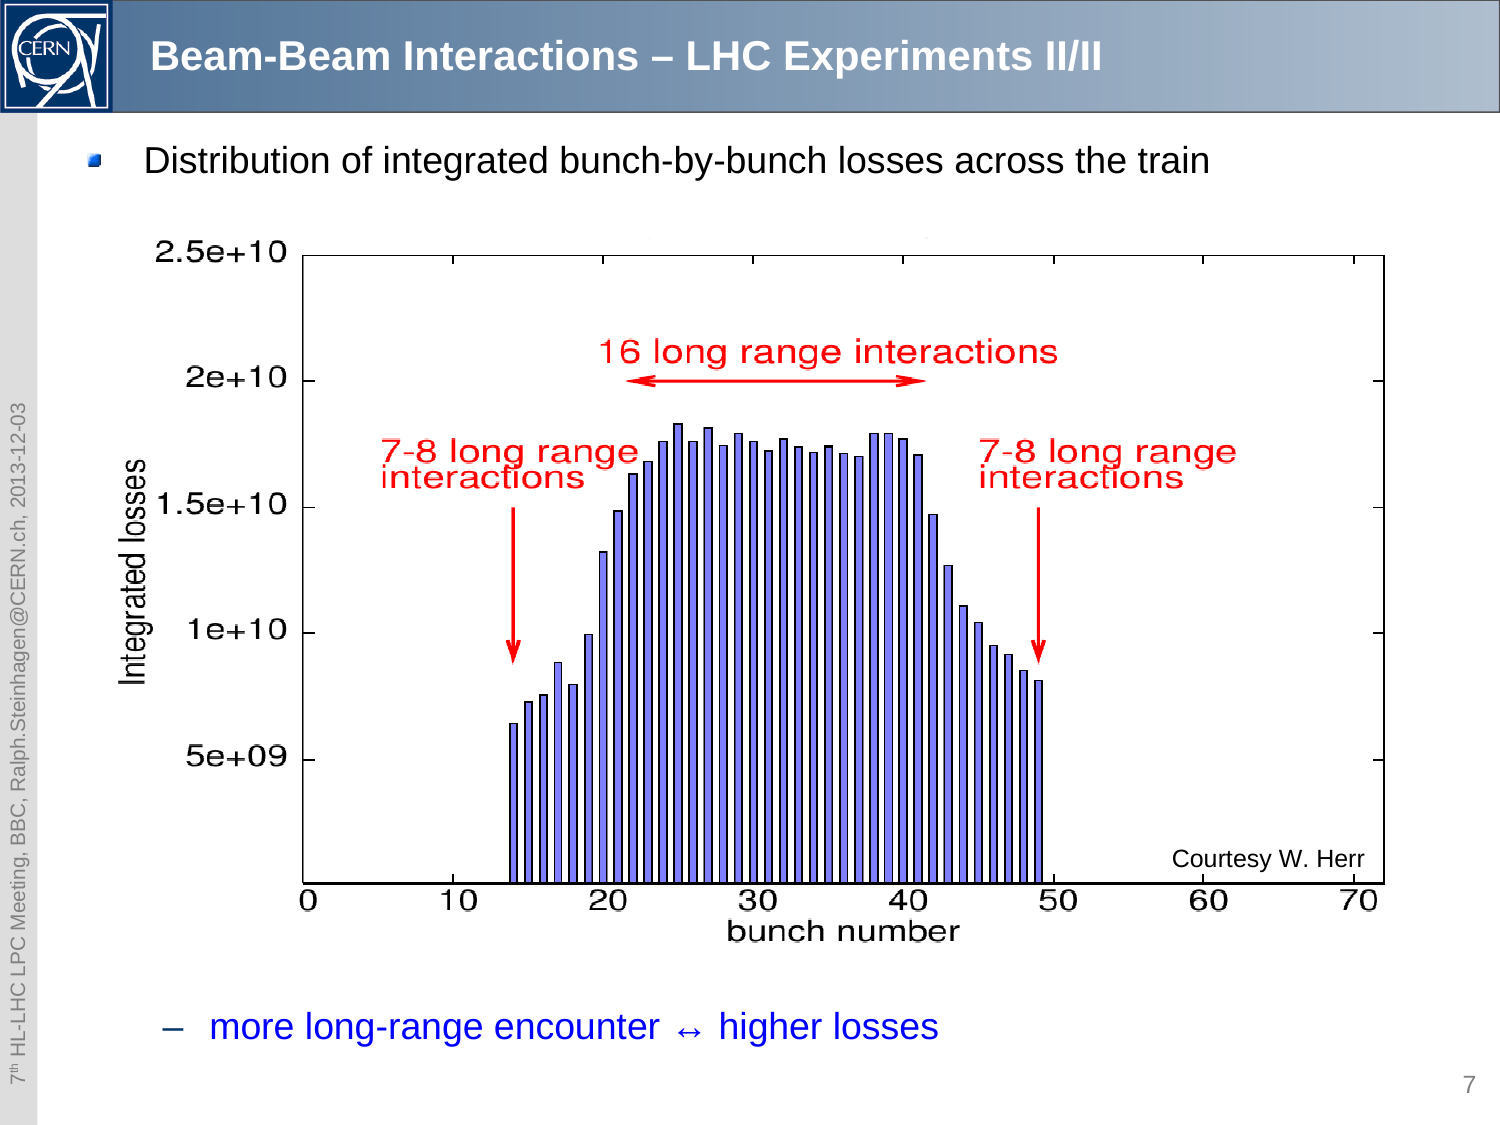

# Beam-Beam Interactions – LHC Experiments II/II
Distribution of integrated bunch-by-bunch losses across the train
more long-range encounter ↔ higher losses
Courtesy W. Herr